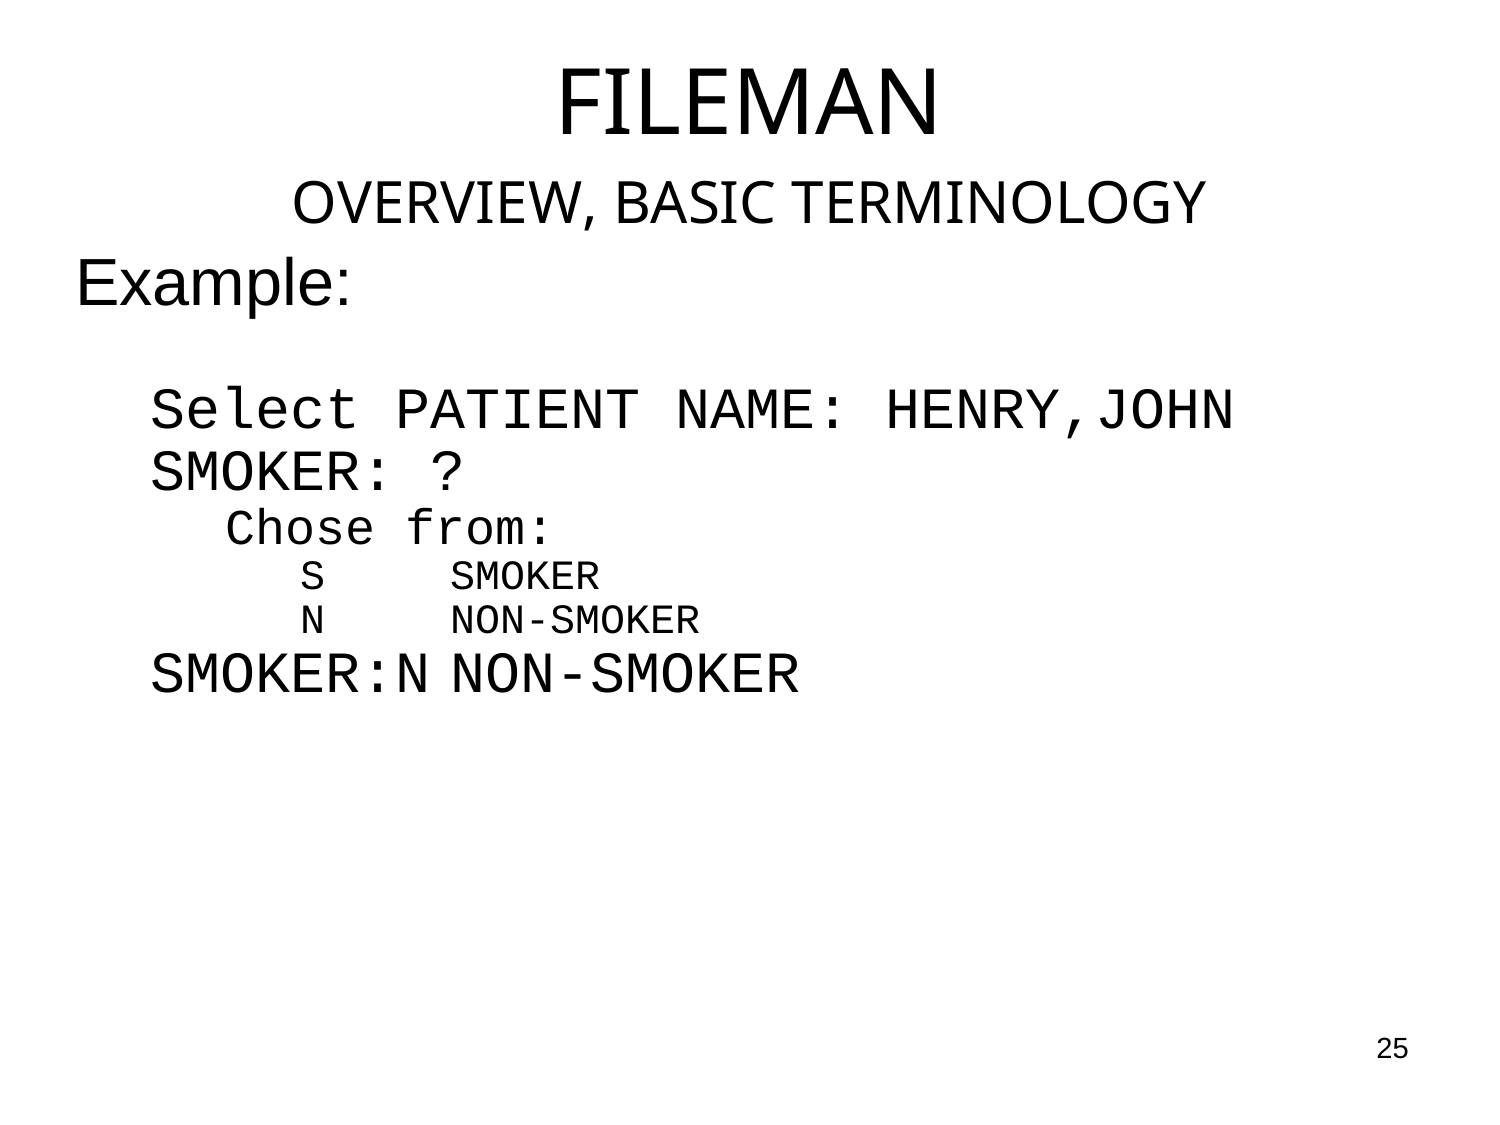

# FILEMAN OVERVIEW, BASIC TERMINOLOGY
Example:
Select PATIENT NAME: HENRY,JOHN
SMOKER: ?
Chose from:
S		SMOKER
N		NON-SMOKER
SMOKER:N	NON-SMOKER
25